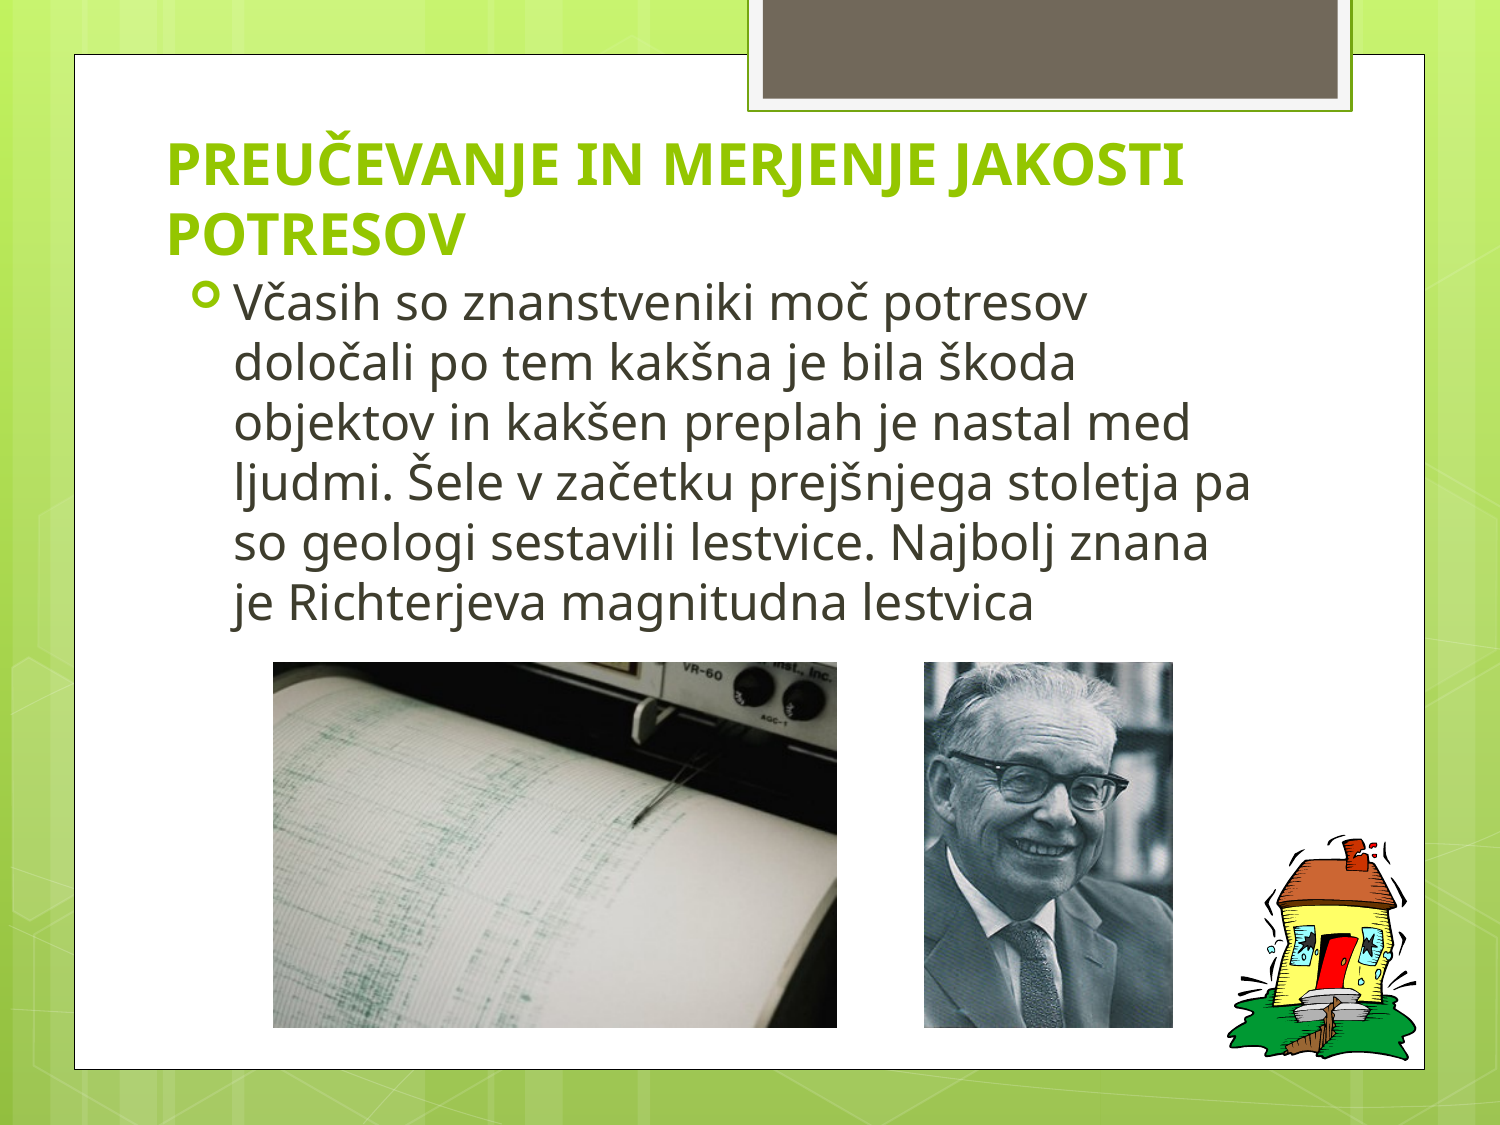

# PREUČEVANJE IN MERJENJE JAKOSTI POTRESOV
Včasih so znanstveniki moč potresov določali po tem kakšna je bila škoda objektov in kakšen preplah je nastal med ljudmi. Šele v začetku prejšnjega stoletja pa so geologi sestavili lestvice. Najbolj znana je Richterjeva magnitudna lestvica